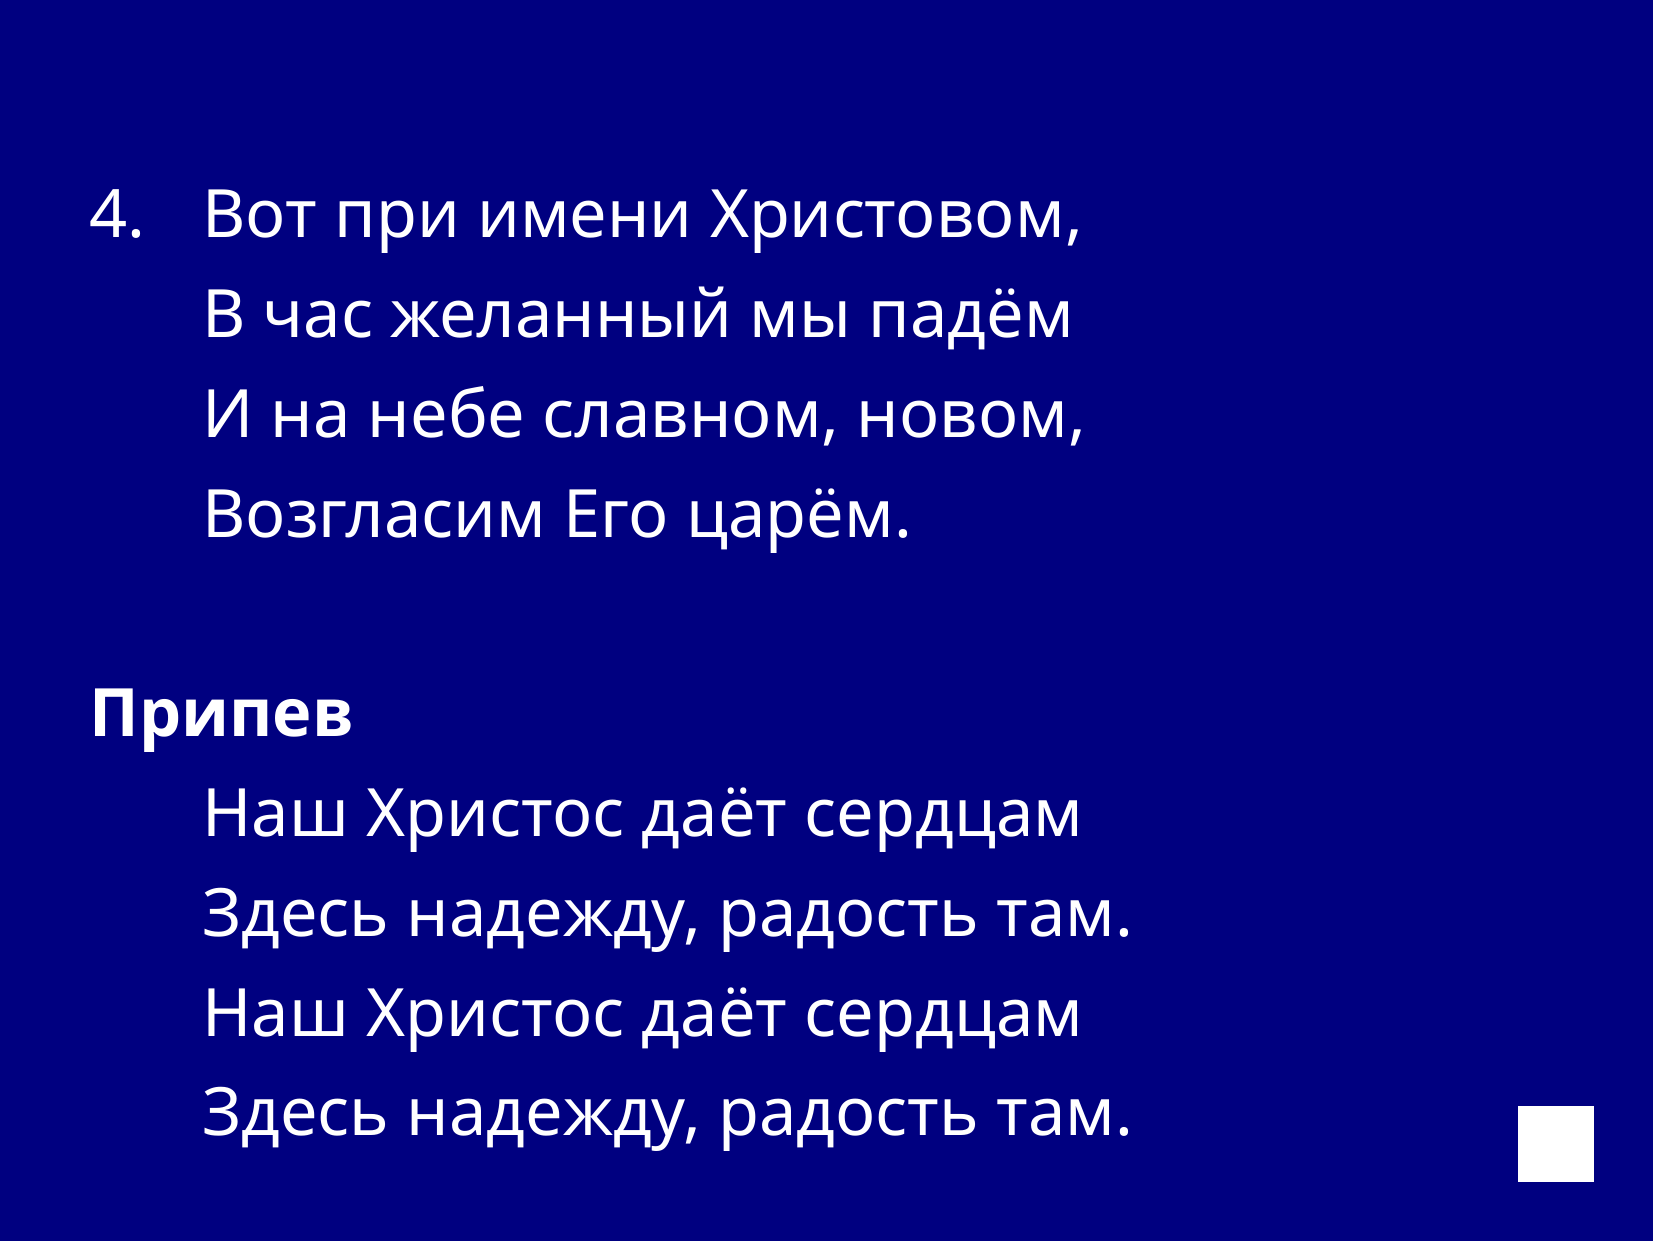

4.	Вот при имени Христовом,
	В час желанный мы падём
	И на небе славном, новом,
	Возгласим Его царём.
Припев
	Наш Христос даёт сердцам
	Здесь надежду, радость там.
	Наш Христос даёт сердцам
	Здесь надежду, радость там.